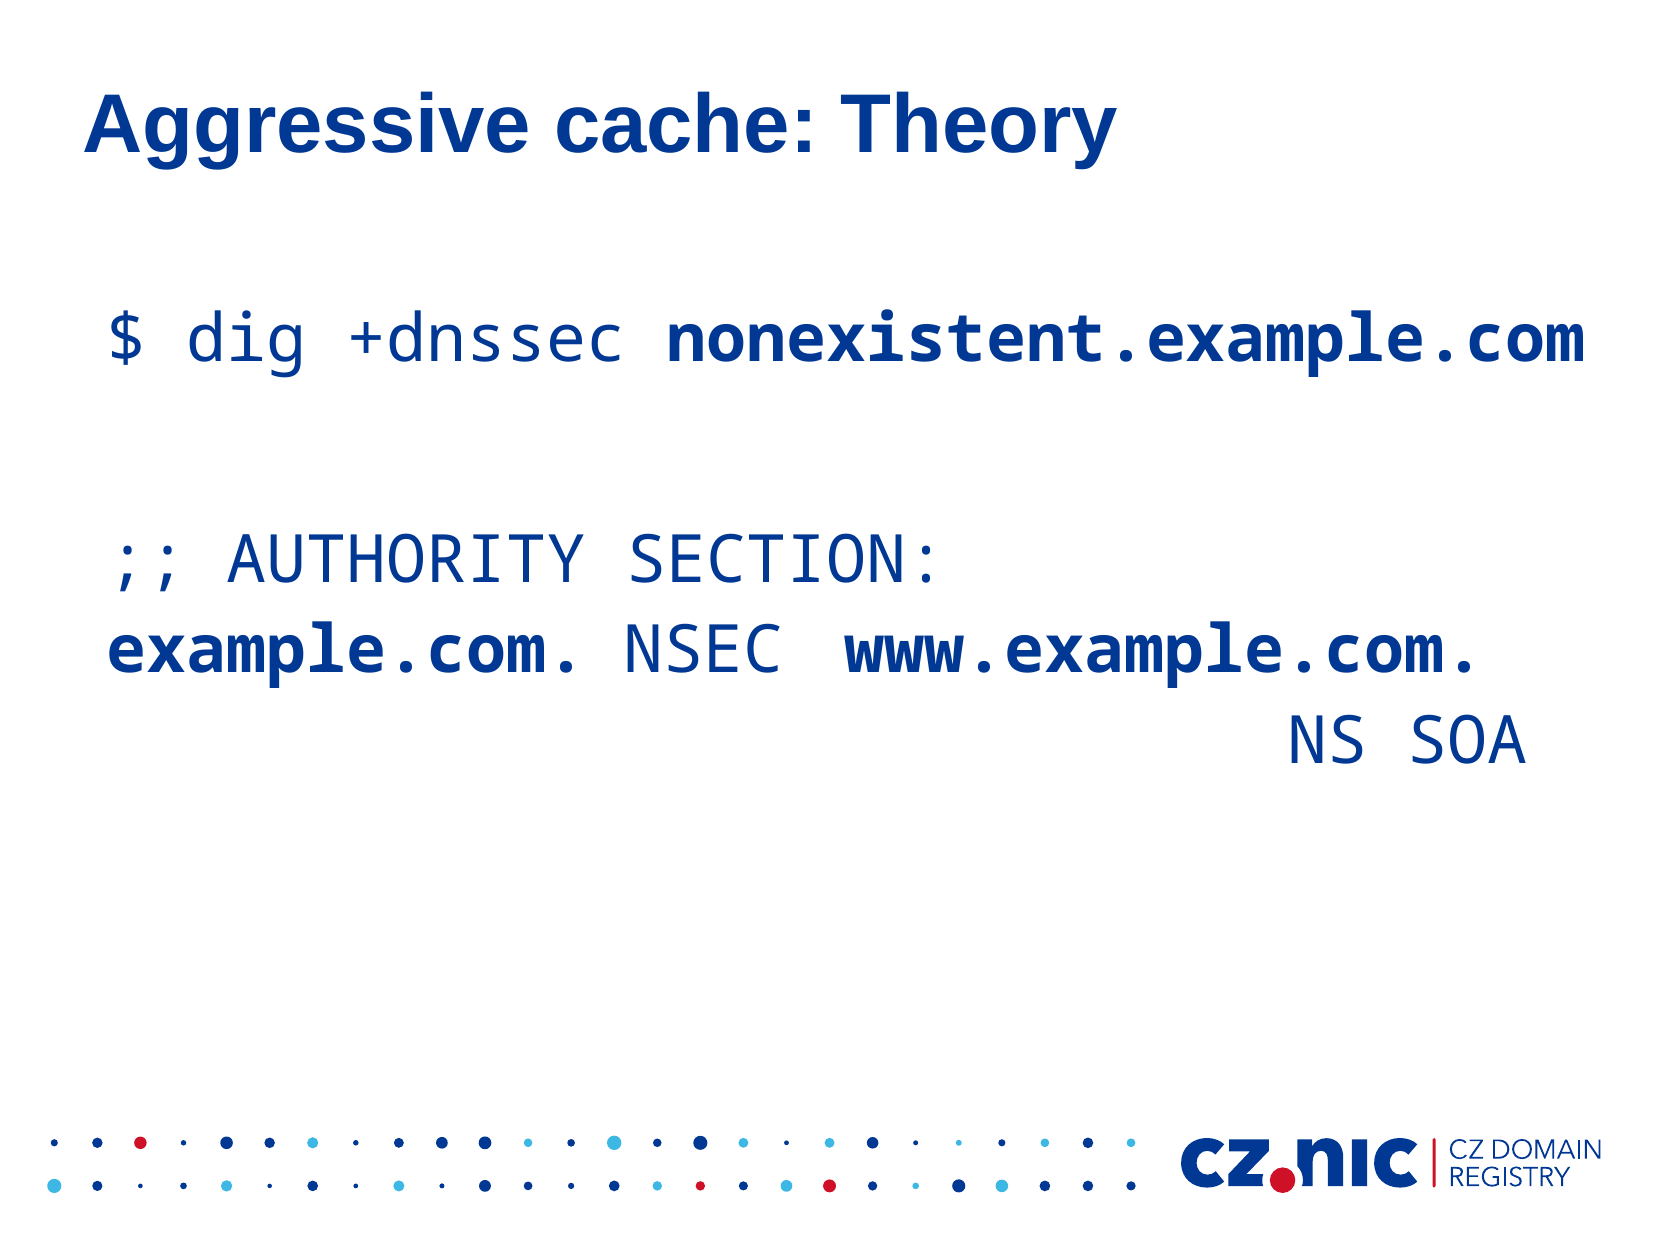

# Aggressive cache: Theory
$ dig +dnssec nonexistent.example.com
;; AUTHORITY SECTION:
example.com.	NSEC	www.example.com. 																	NS SOA